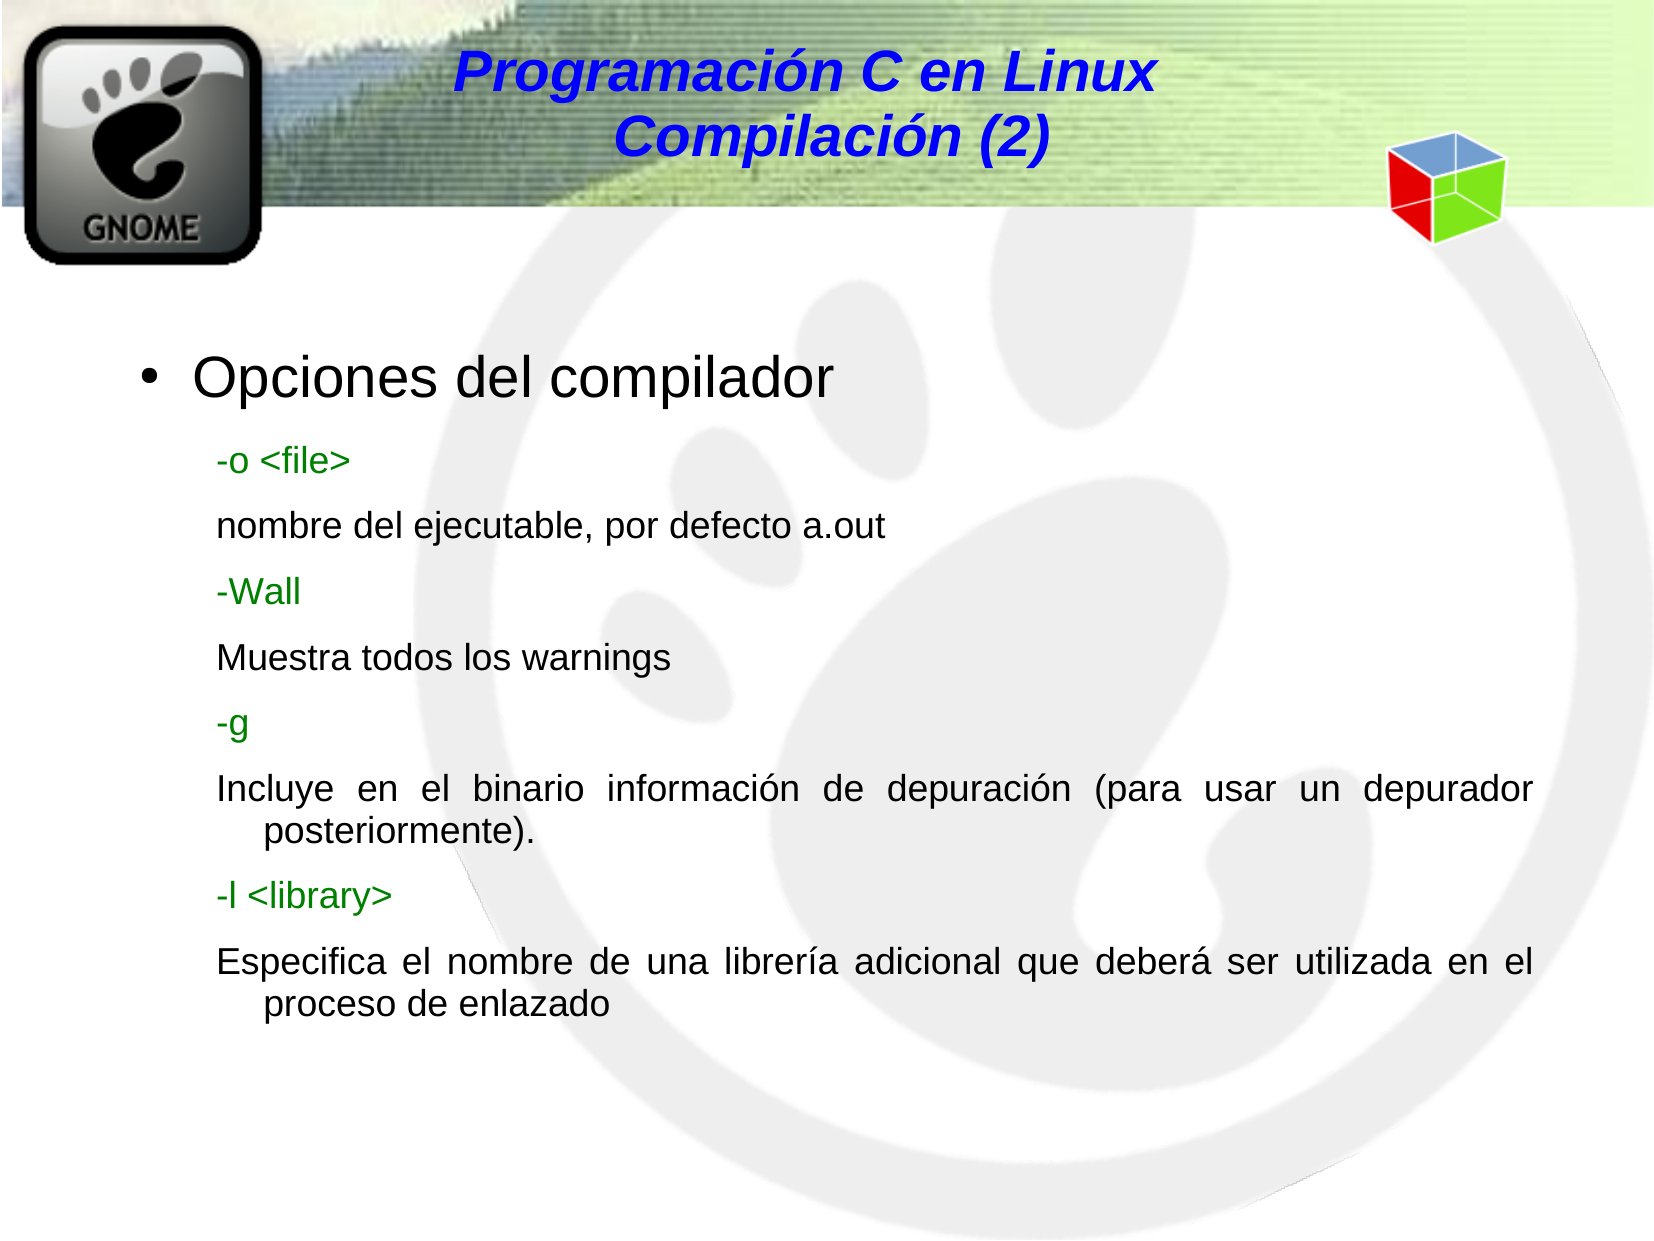

# Programación C en Linux Compilación (2)
Opciones del compilador
-o <file>
nombre del ejecutable, por defecto a.out
-Wall
Muestra todos los warnings
-g
Incluye en el binario información de depuración (para usar un depurador posteriormente).
-l <library>
Especifica el nombre de una librería adicional que deberá ser utilizada en el proceso de enlazado